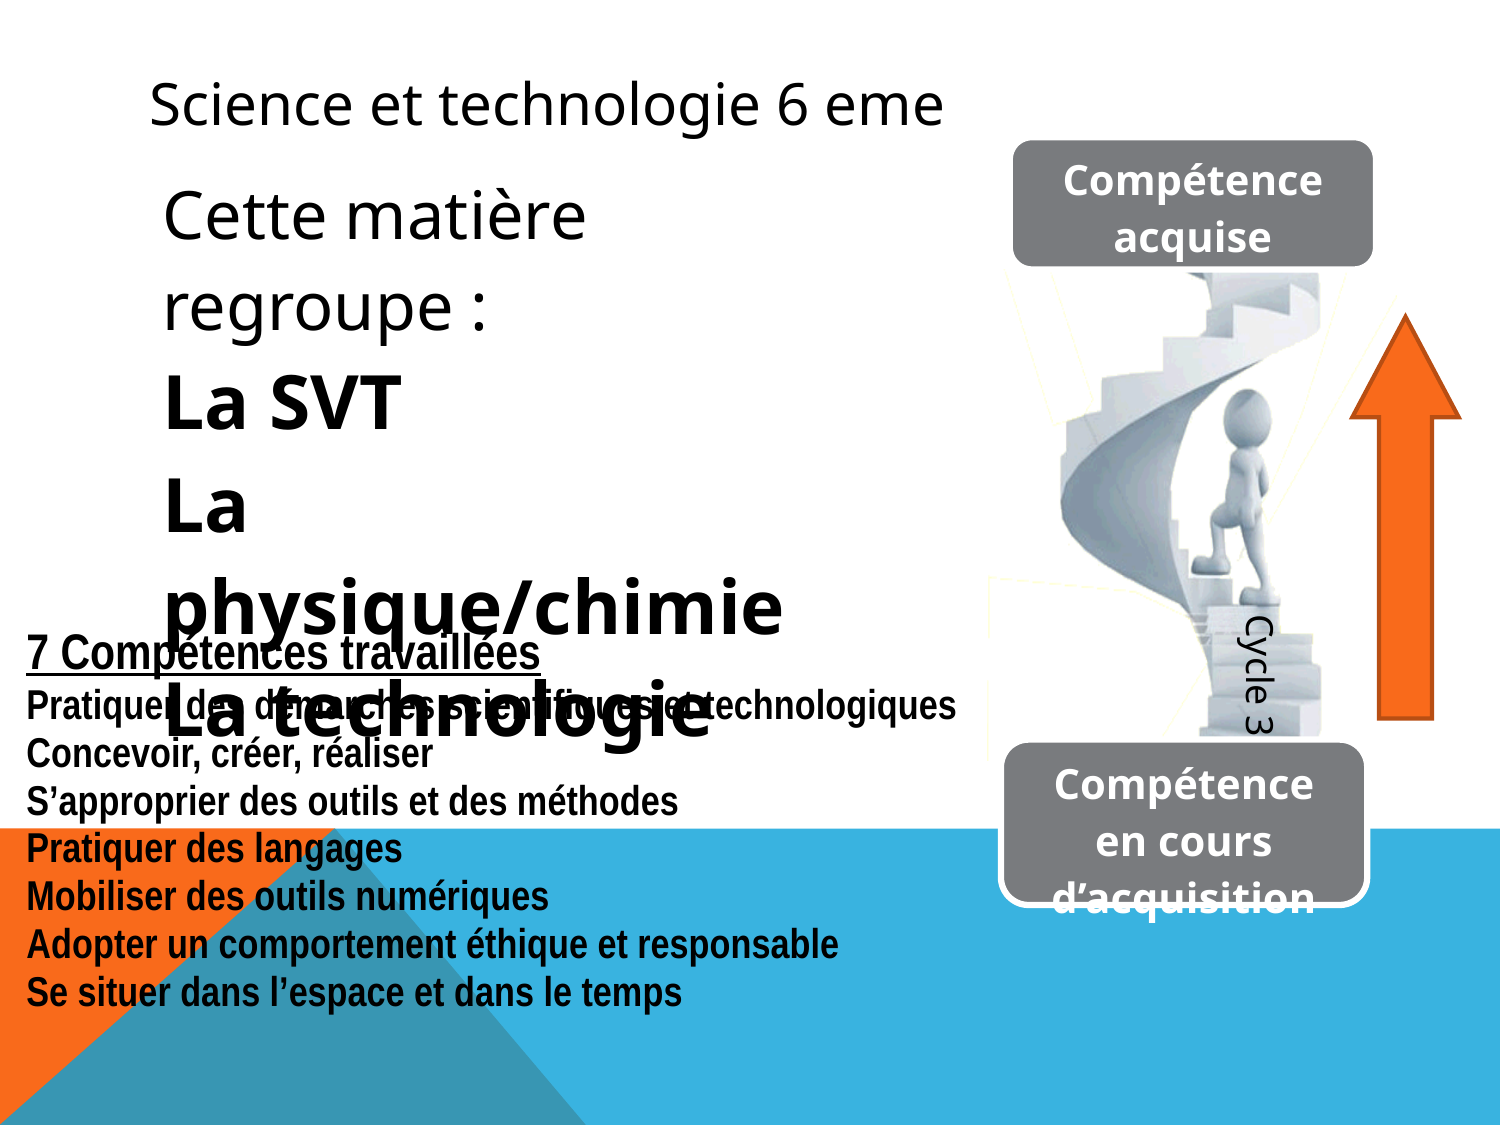

# Science et technologie 6 eme
Compétence acquise
Cette matière regroupe :
La SVT
La physique/chimie
La technologie
7 Compétences travaillées
Pratiquer des démarches scientifiques et technologiques
Concevoir, créer, réaliser
S’approprier des outils et des méthodes
Pratiquer des langages
Mobiliser des outils numériques
Adopter un comportement éthique et responsable
Se situer dans l’espace et dans le temps
Cycle 3
Compétence en cours d’acquisition